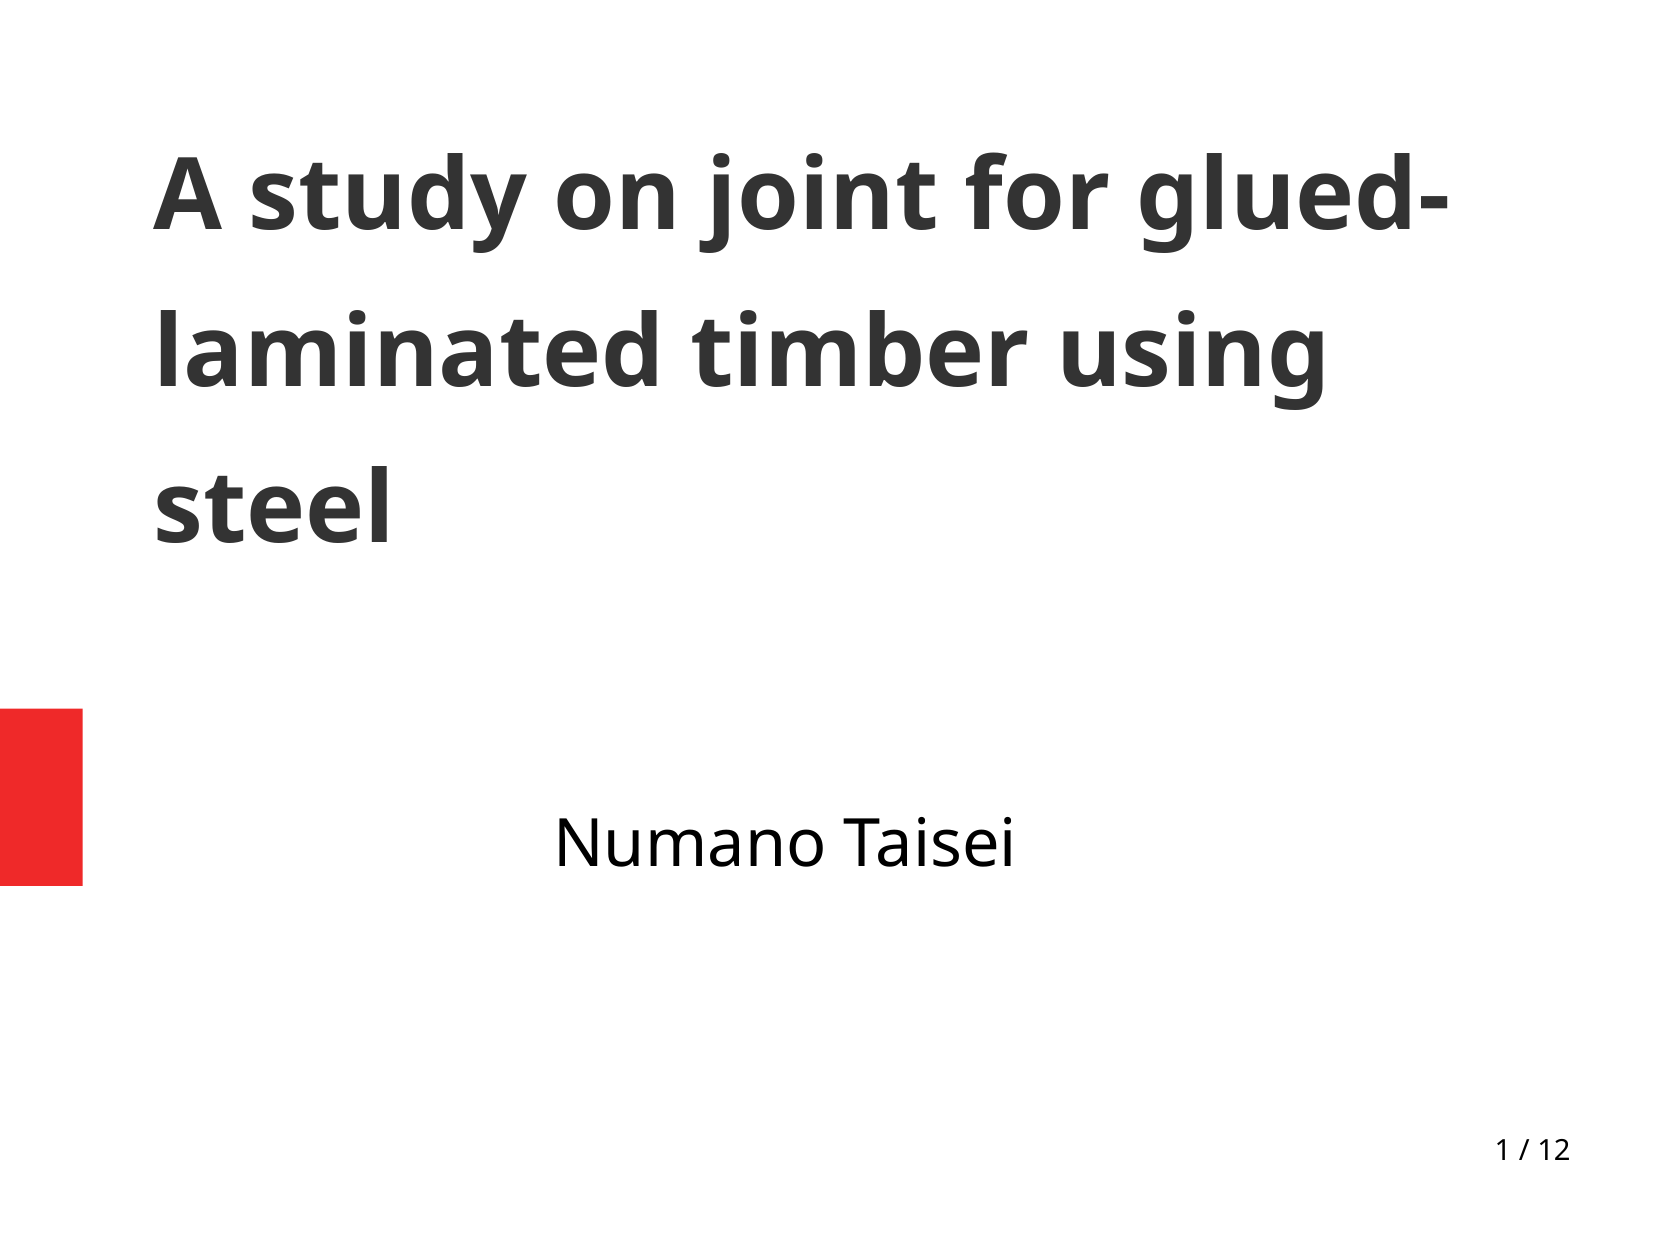

# A study on joint for glued- laminated timber using steel
Numano Taisei
1